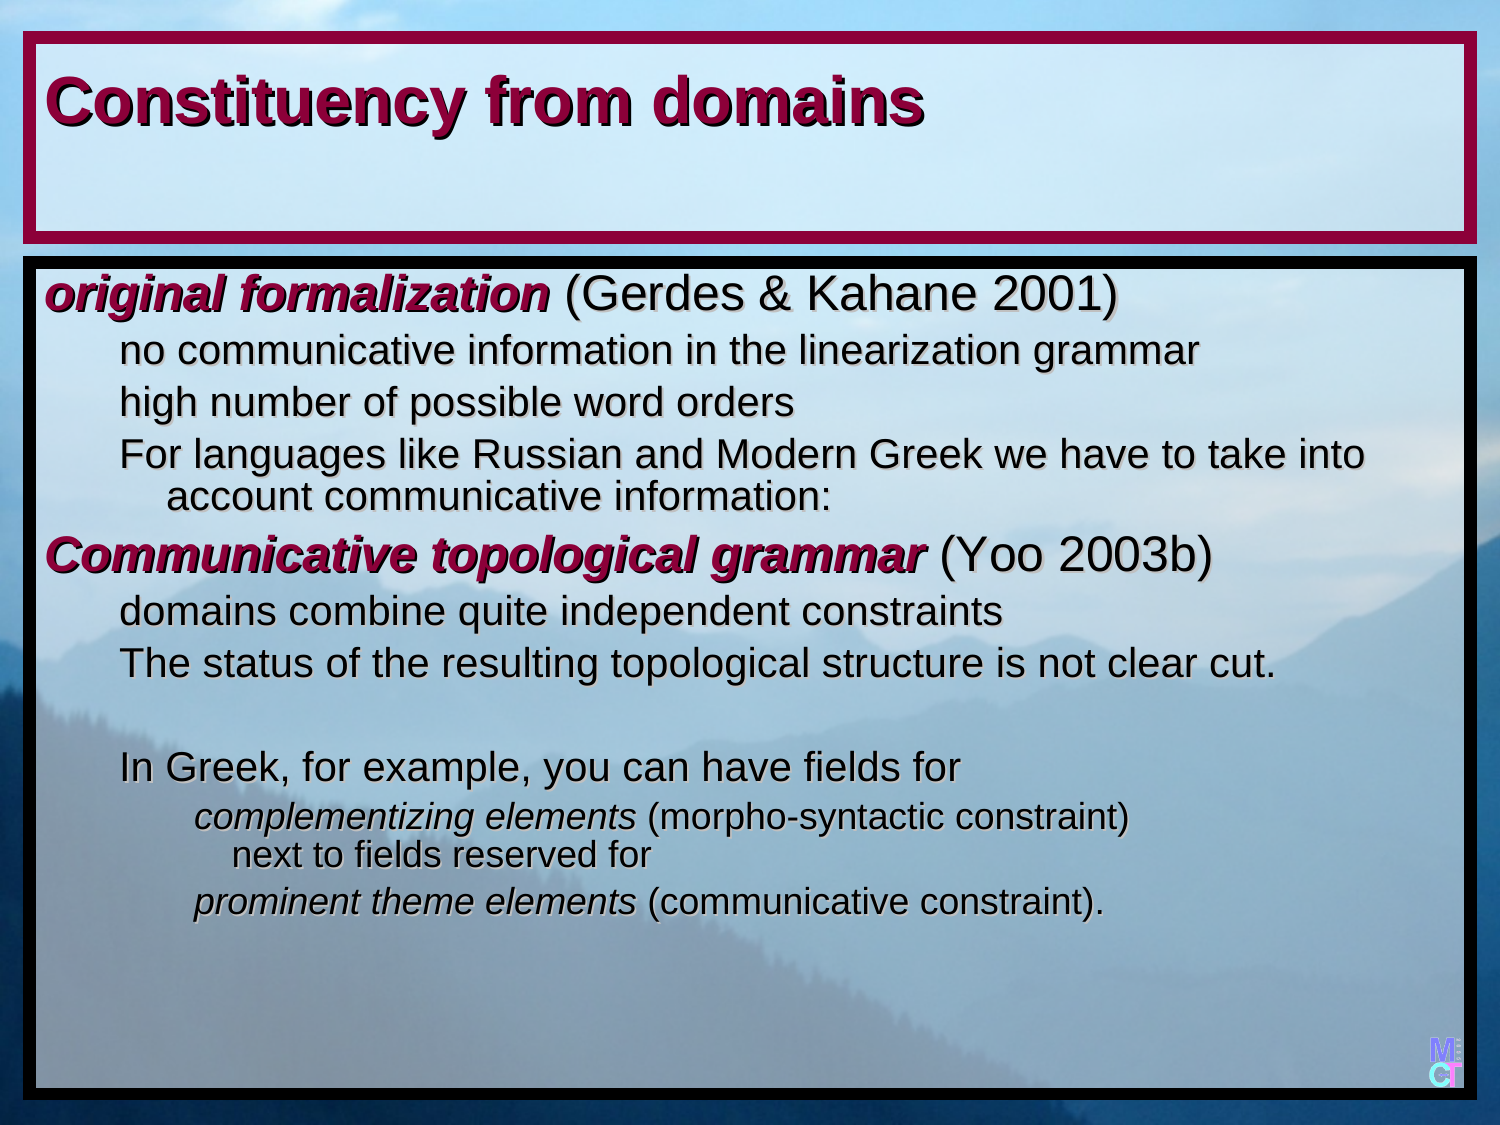

# Constituency from domains
original formalization (Gerdes & Kahane 2001)
no communicative information in the linearization grammar
high number of possible word orders
For languages like Russian and Modern Greek we have to take into account communicative information:
Communicative topological grammar (Yoo 2003b)
domains combine quite independent constraints
The status of the resulting topological structure is not clear cut.
In Greek, for example, you can have fields for
complementizing elements (morpho-syntactic constraint)
next to fields reserved for
prominent theme elements (communicative constraint).